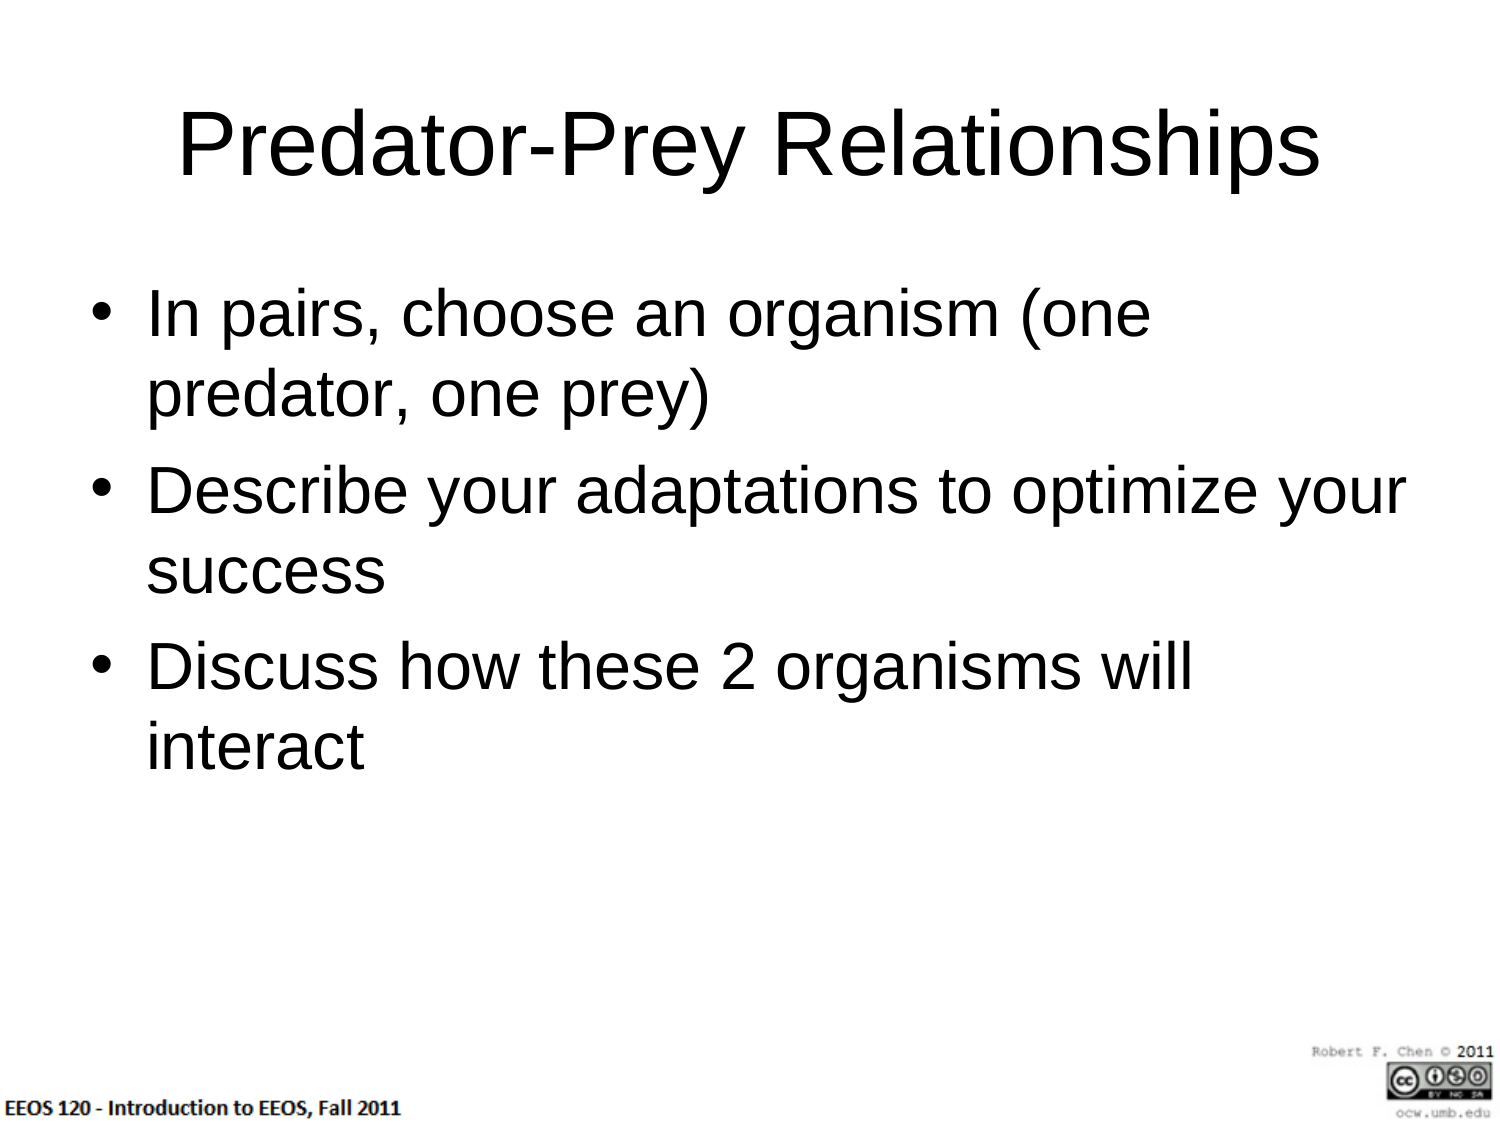

# Predator-Prey Relationships
In pairs, choose an organism (one predator, one prey)
Describe your adaptations to optimize your success
Discuss how these 2 organisms will interact